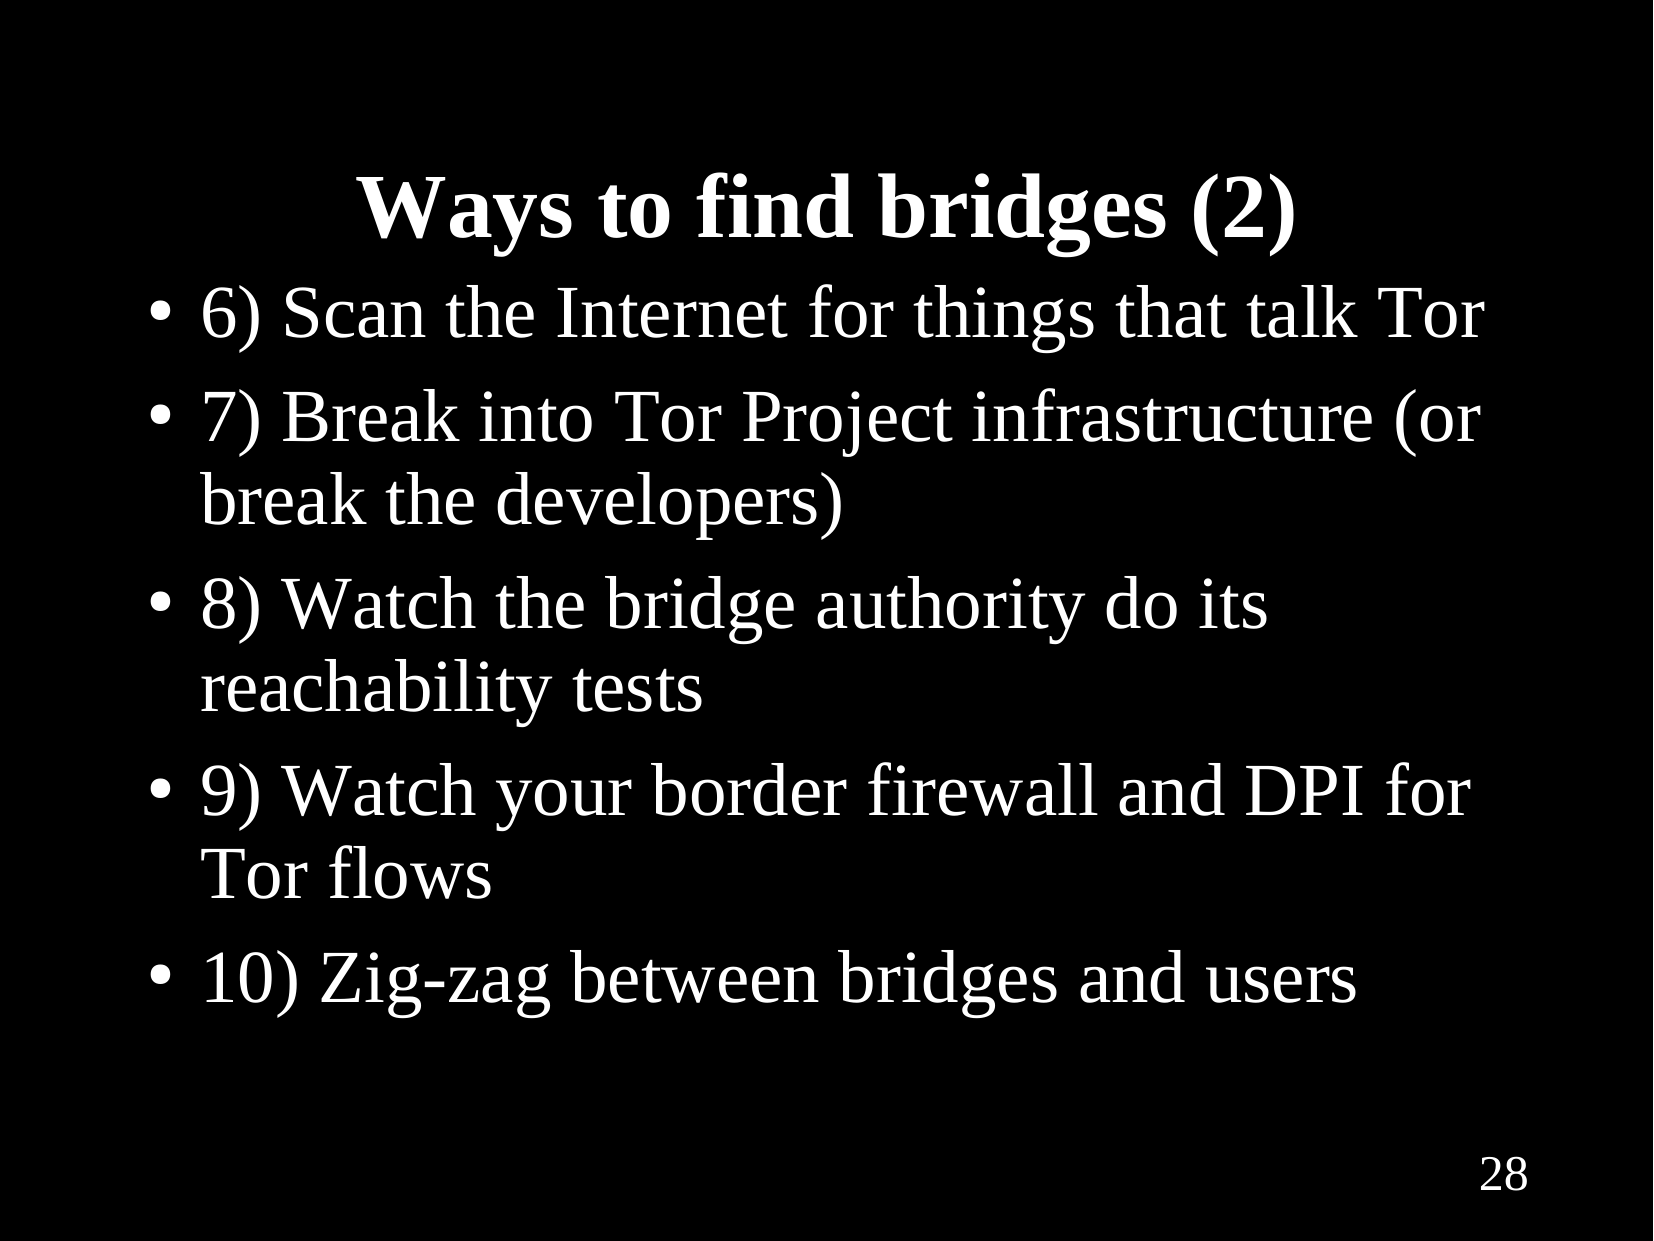

# Ways to find bridges (2)
6) Scan the Internet for things that talk Tor
7) Break into Tor Project infrastructure (or break the developers)
8) Watch the bridge authority do its reachability tests
9) Watch your border firewall and DPI for Tor flows
10) Zig-zag between bridges and users